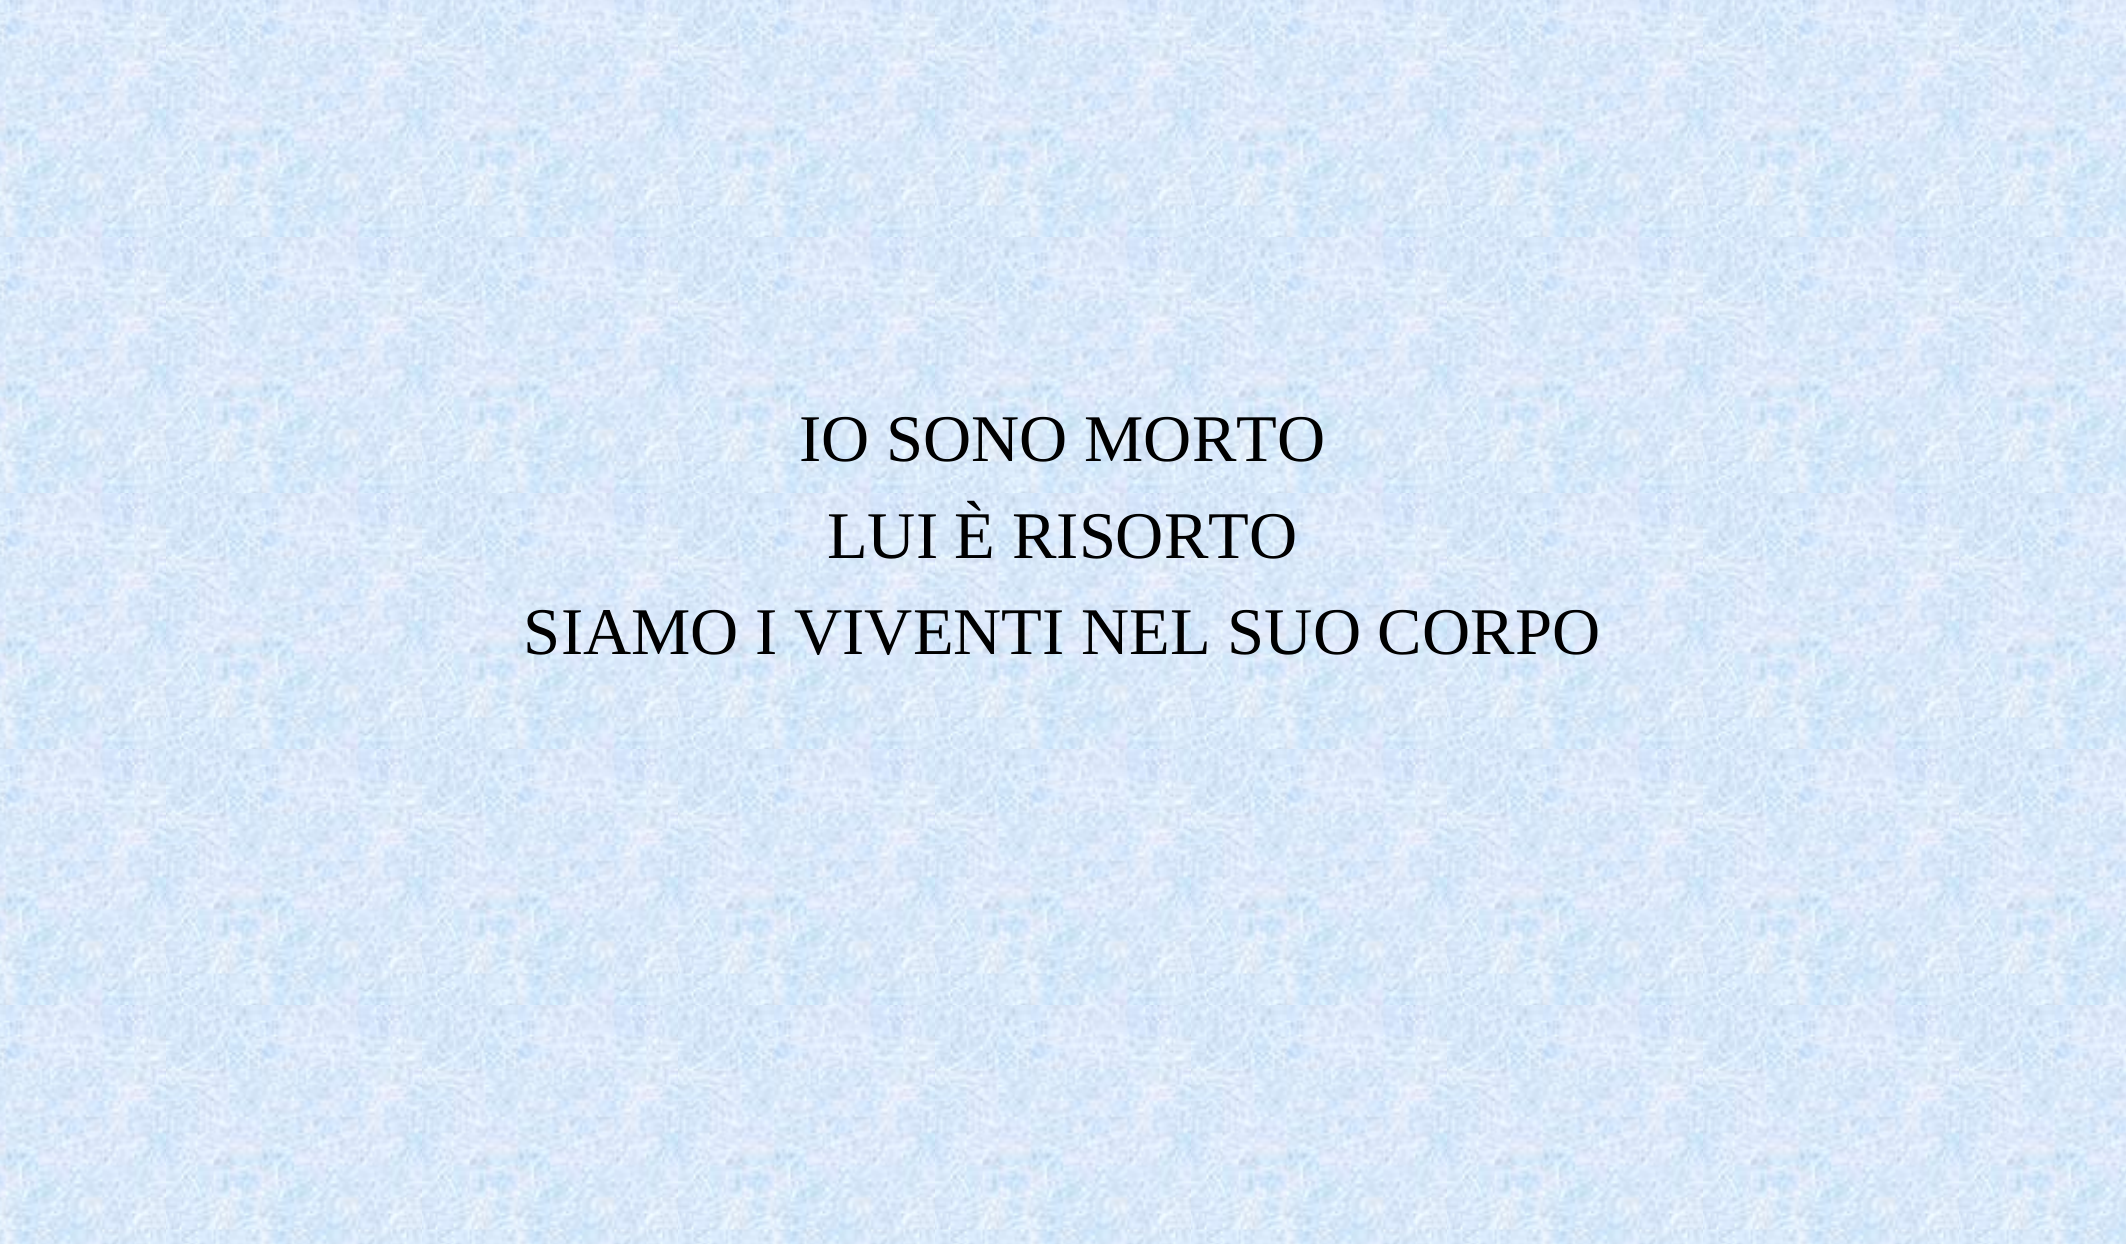

# IO SONO MORTO
LUI È RISORTO
SIAMO I VIVENTI NEL SUO CORPO